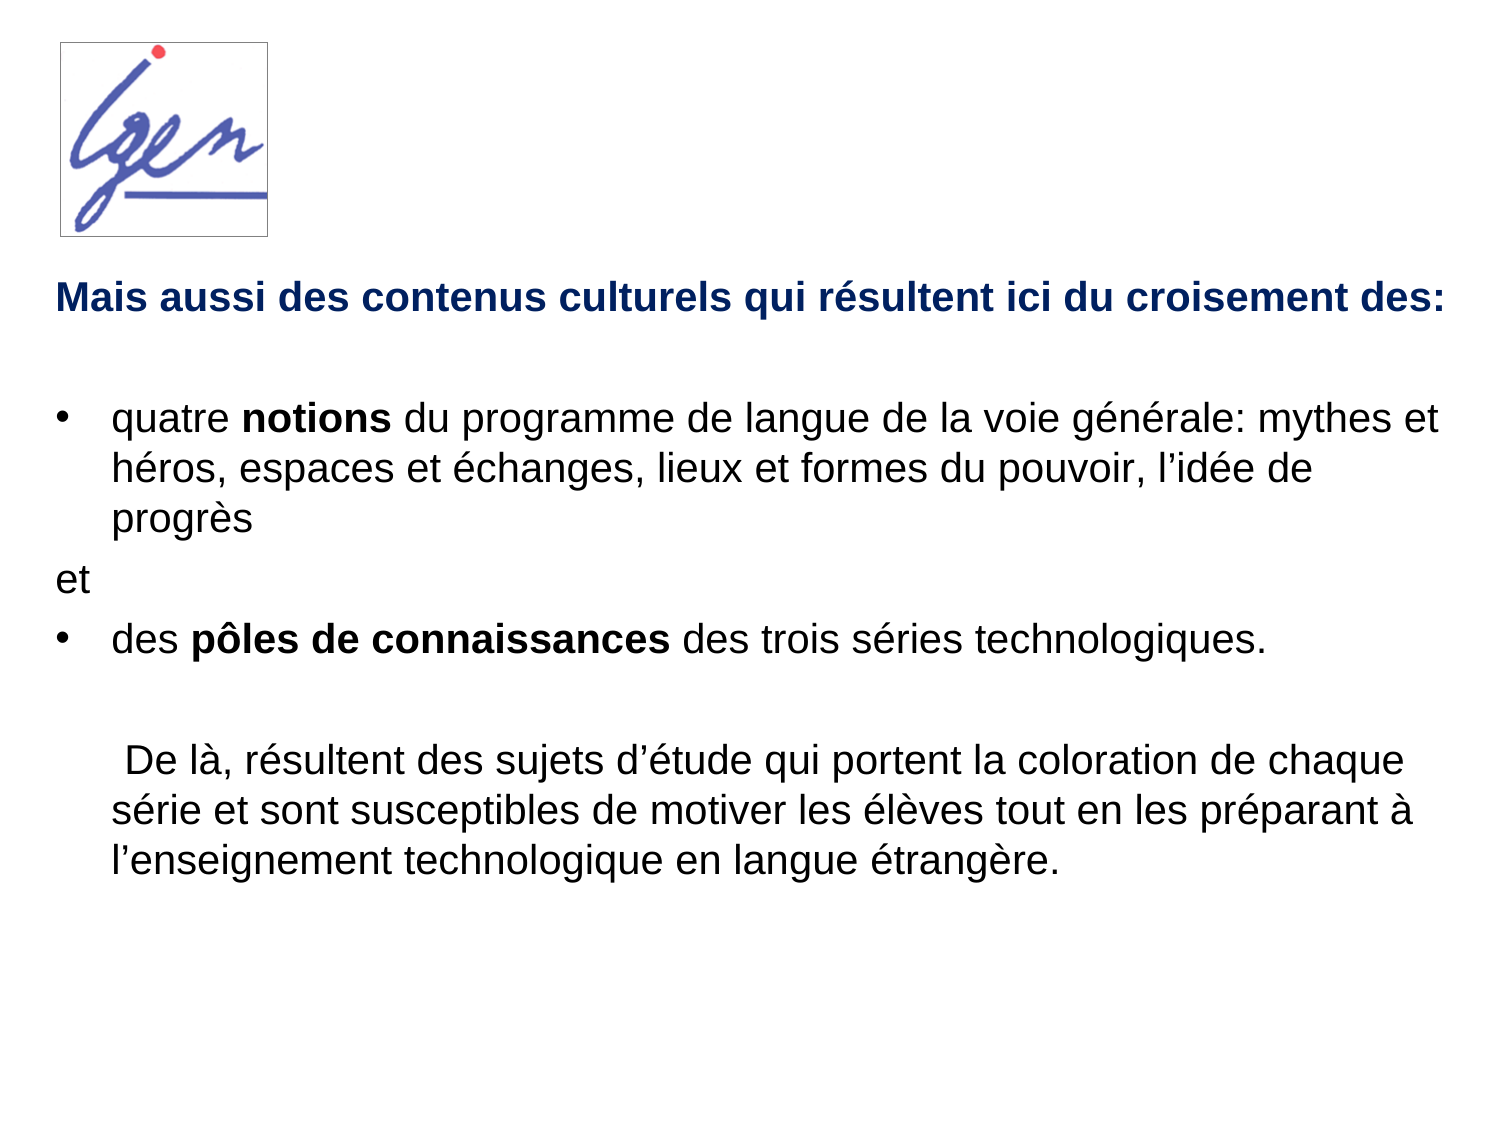

Mais aussi des contenus culturels qui résultent ici du croisement des:
quatre notions du programme de langue de la voie générale: mythes et héros, espaces et échanges, lieux et formes du pouvoir, l’idée de progrès
et
des pôles de connaissances des trois séries technologiques.
 De là, résultent des sujets d’étude qui portent la coloration de chaque série et sont susceptibles de motiver les élèves tout en les préparant à l’enseignement technologique en langue étrangère.